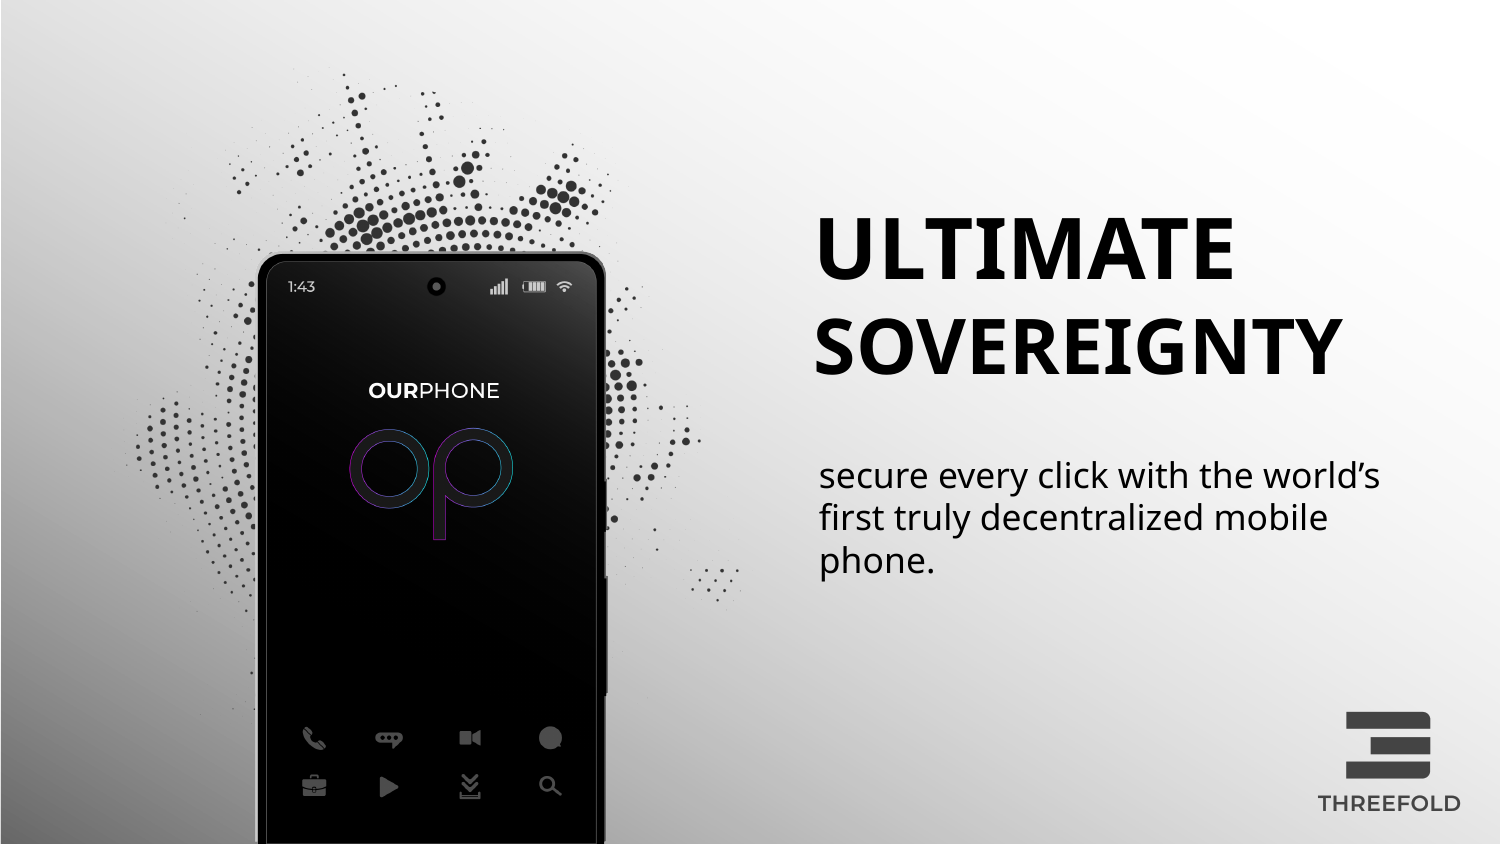

ULTIMATE
SOVEREIGNTY
secure every click with the world’s
first truly decentralized mobile phone.